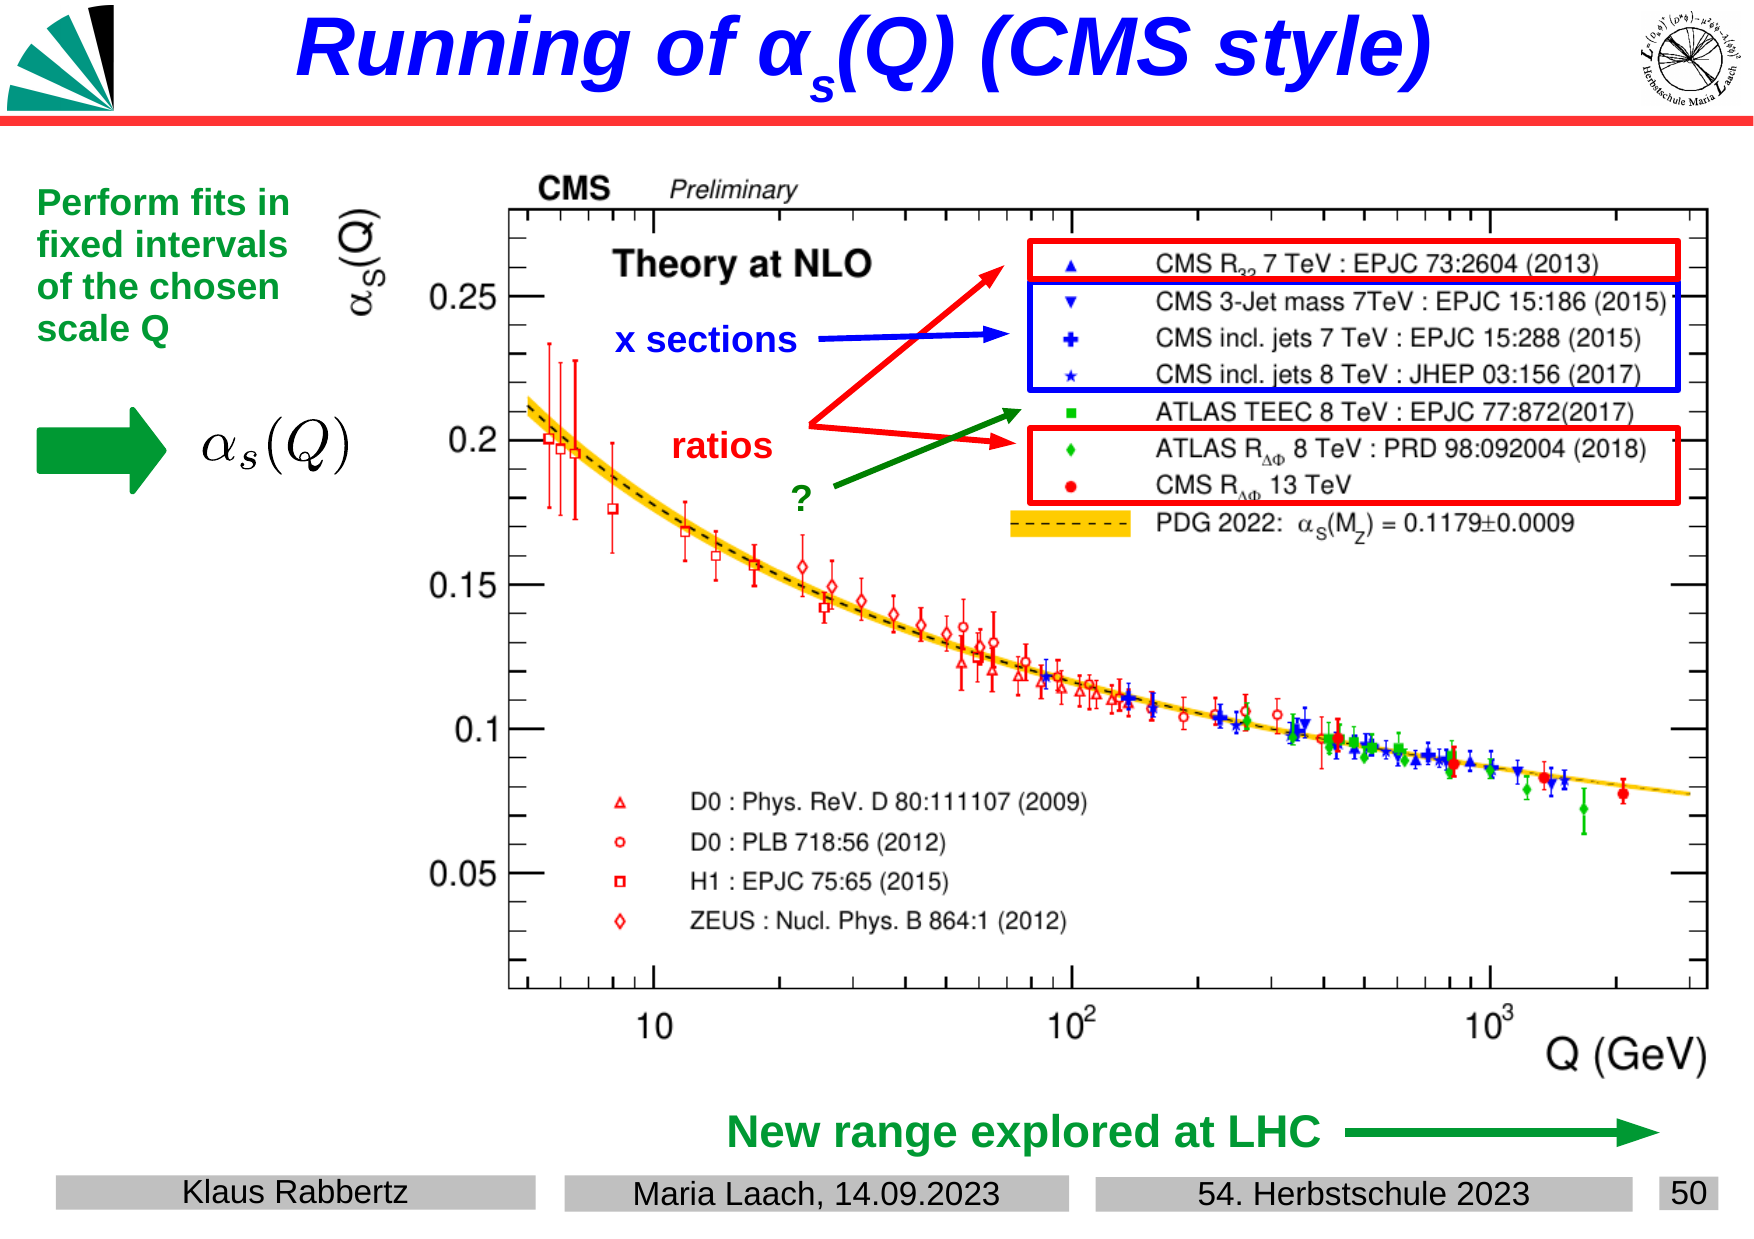

# Running of αs(Q) (CMS style)
Perform fits in
fixed intervals
of the chosen
scale Q
x sections
ratios
?
New range explored at LHC